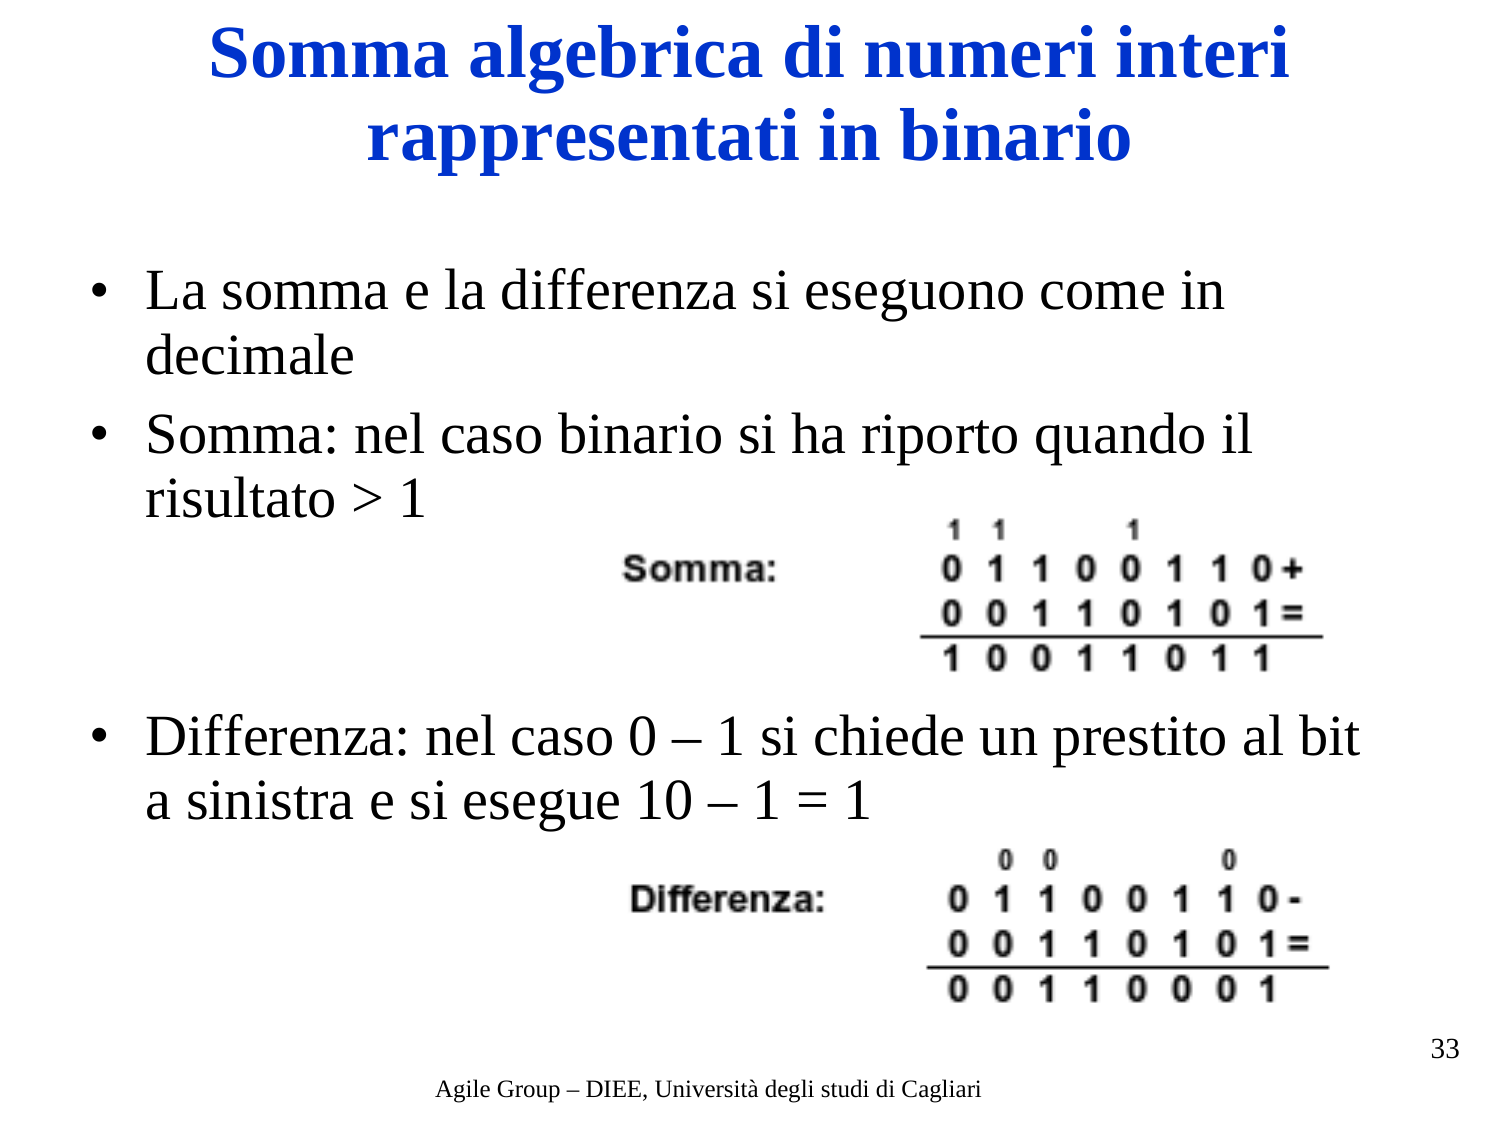

# Somma algebrica di numeri interi rappresentati in binario
La somma e la differenza si eseguono come in decimale
Somma: nel caso binario si ha riporto quando il risultato > 1
Differenza: nel caso 0 – 1 si chiede un prestito al bit a sinistra e si esegue 10 – 1 = 1
33